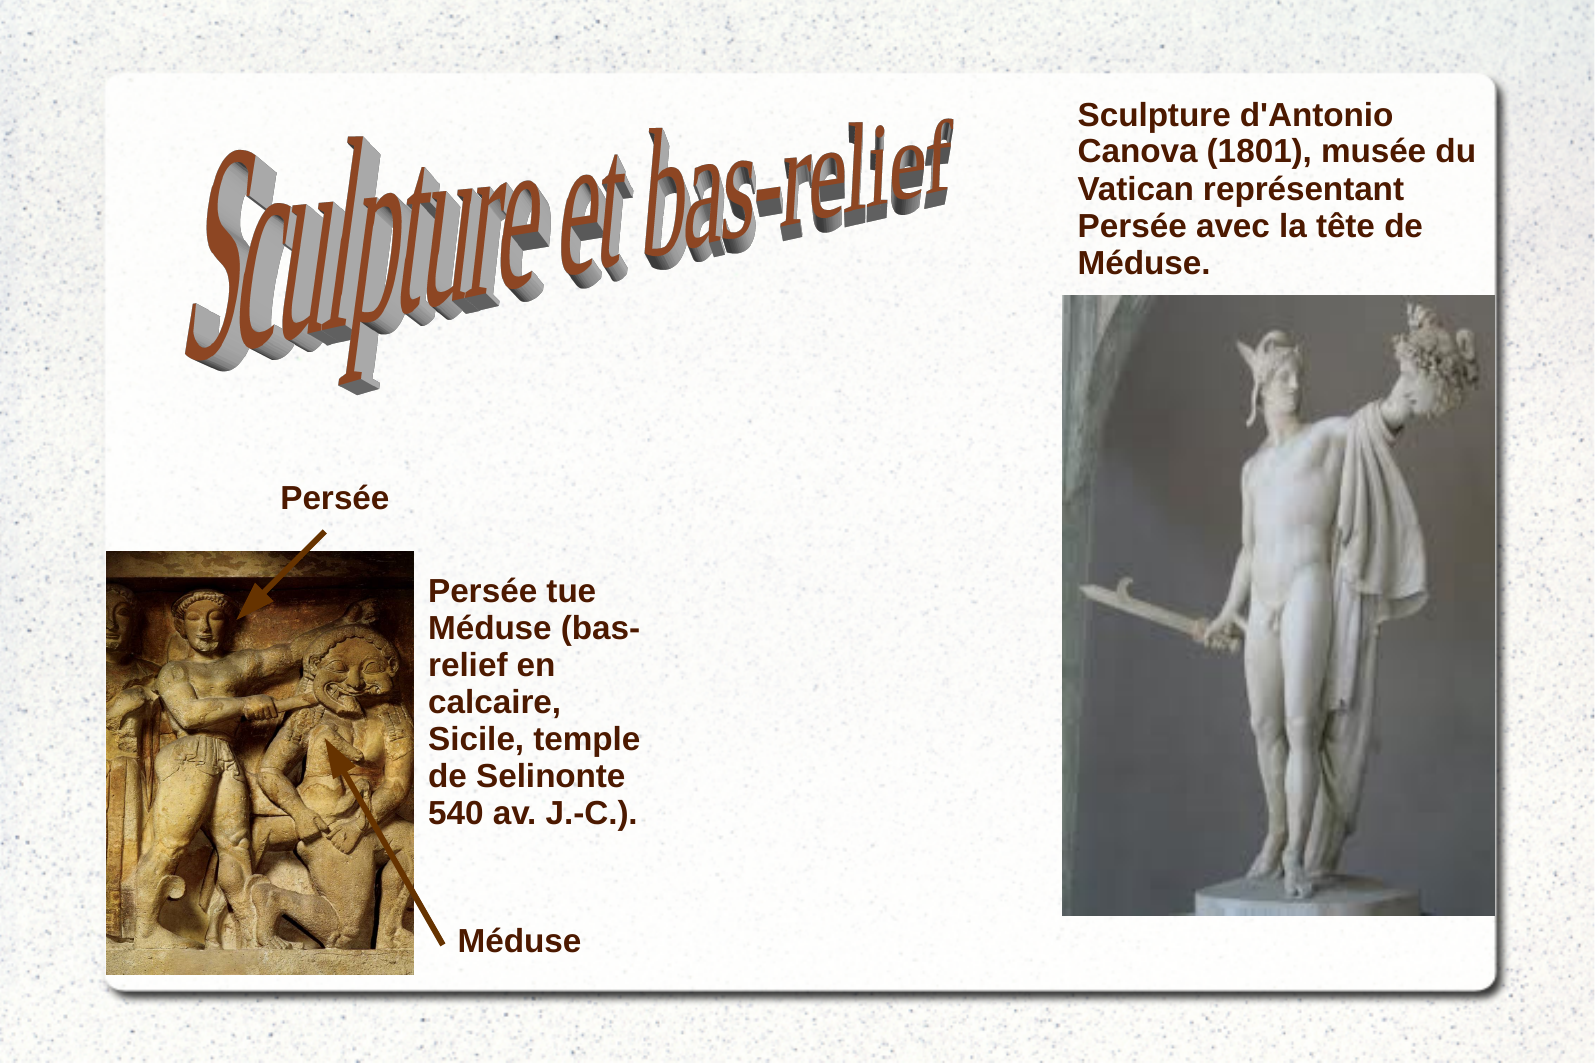

Sculpture et bas-relief
Sculpture d'Antonio Canova (1801), musée du Vatican représentant Persée avec la tête de Méduse.
Persée
Persée tue Méduse (bas-relief en calcaire,
Sicile, temple de Selinonte 540 av. J.-C.).
Méduse